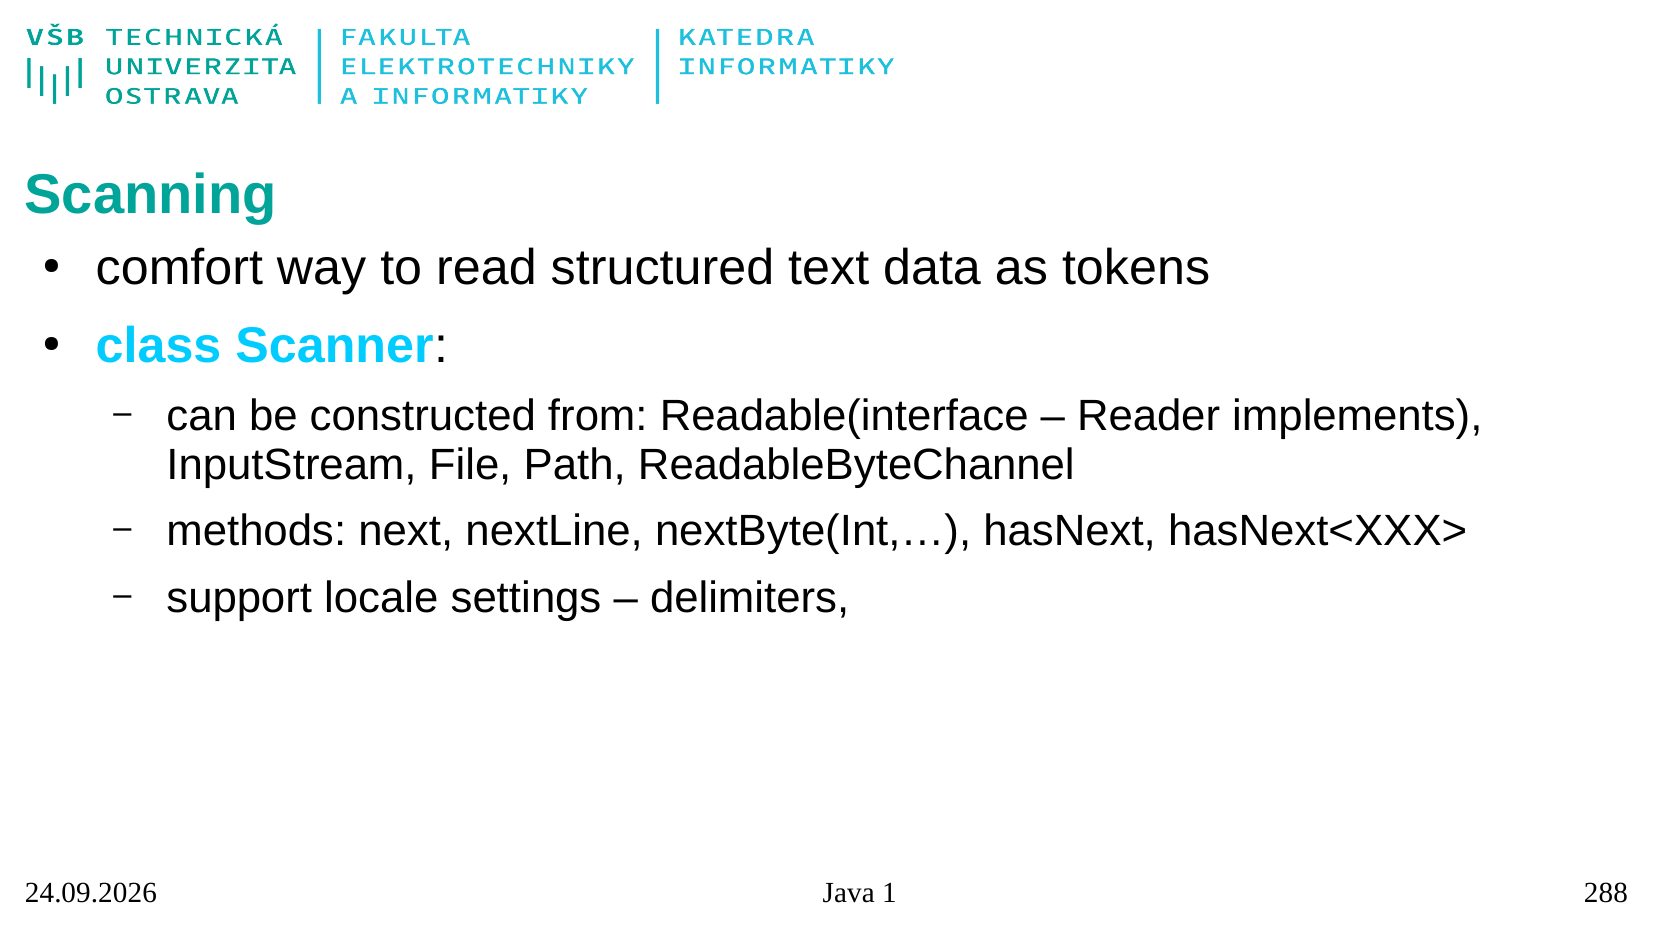

# Scanning
comfort way to read structured text data as tokens
class Scanner:
can be constructed from: Readable(interface – Reader implements), InputStream, File, Path, ReadableByteChannel
methods: next, nextLine, nextByte(Int,…), hasNext, hasNext<XXX>
support locale settings – delimiters,
Java 1
288